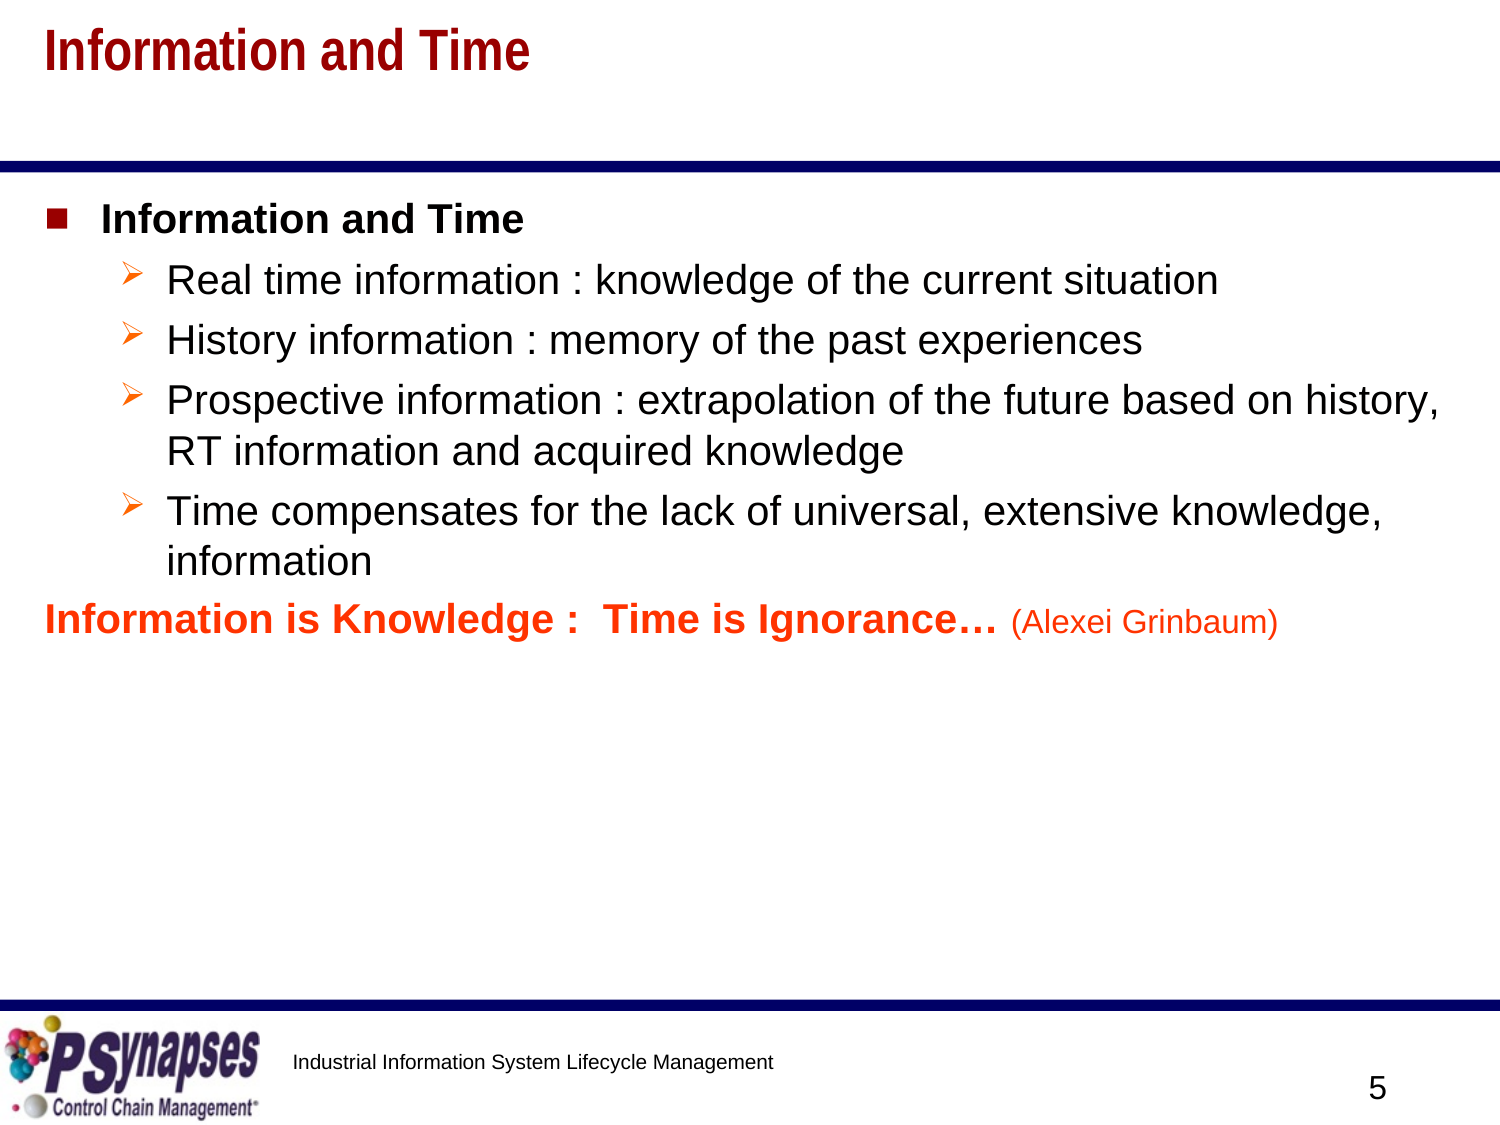

# Information and Time
Information and Time
Real time information : knowledge of the current situation
History information : memory of the past experiences
Prospective information : extrapolation of the future based on history, RT information and acquired knowledge
Time compensates for the lack of universal, extensive knowledge, information
Information is Knowledge : Time is Ignorance… (Alexei Grinbaum)